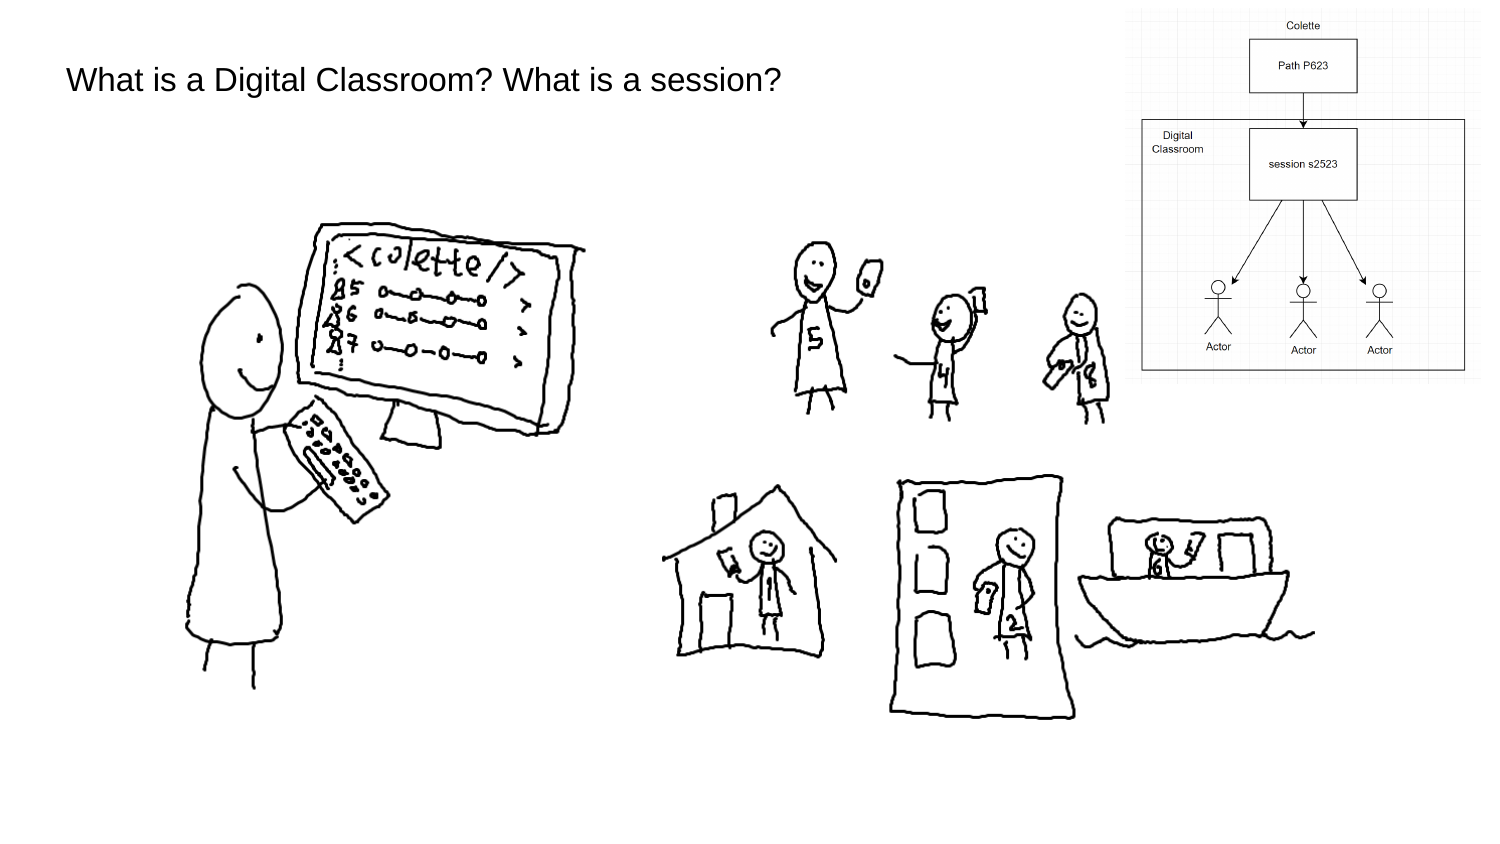

# What is a Digital Classroom? What is a session?